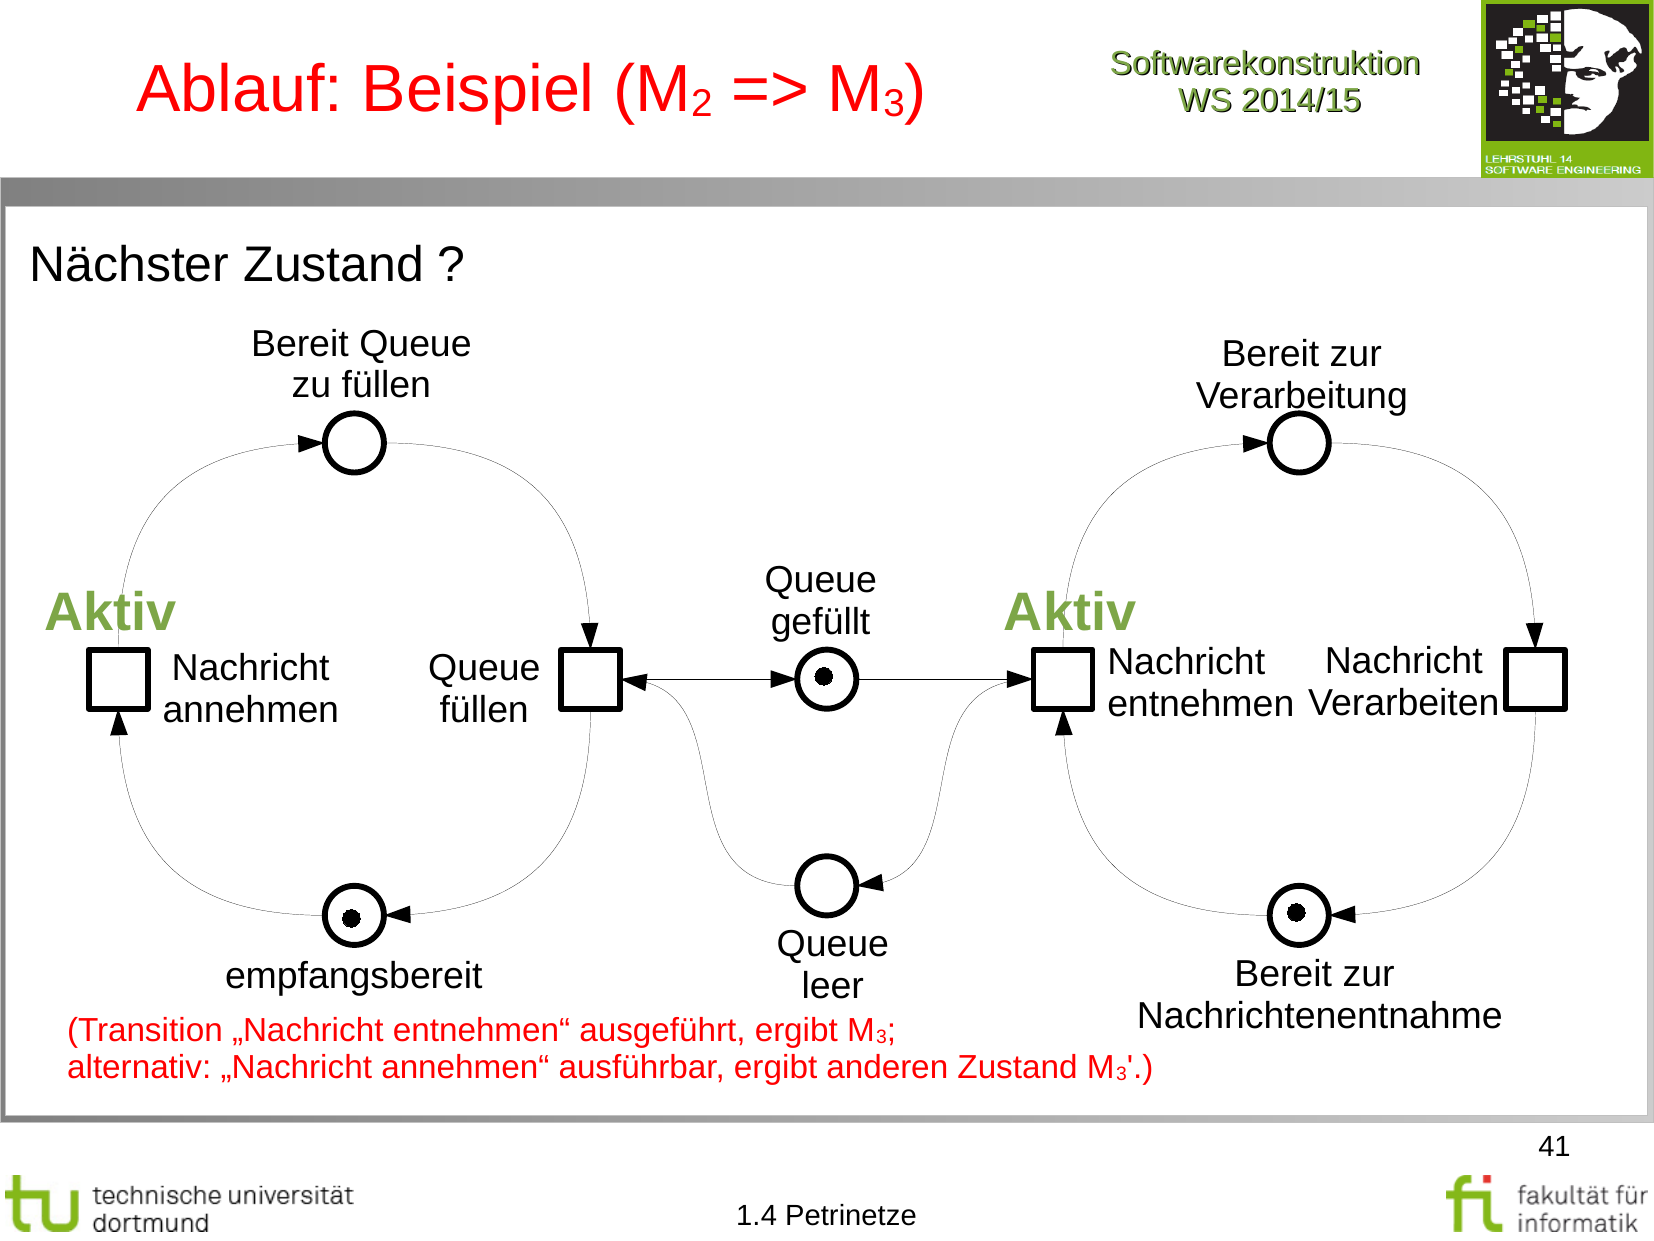

Ablauf: Beispiel (M2 => M3)
# Nächster Zustand ?
Bereit Queue
zu füllen
Bereit zur
Verarbeitung
Queue
gefüllt
Aktiv
Aktiv
Nachricht
Verarbeiten
Nachricht
entnehmen
Nachricht
annehmen
Queue
füllen
Queue
leer
Bereit zur
Nachrichtenentnahme
empfangsbereit
(Transition „Nachricht entnehmen“ ausgeführt, ergibt M3;
alternativ: „Nachricht annehmen“ ausführbar, ergibt anderen Zustand M3'.)
41
1.4 Petrinetze